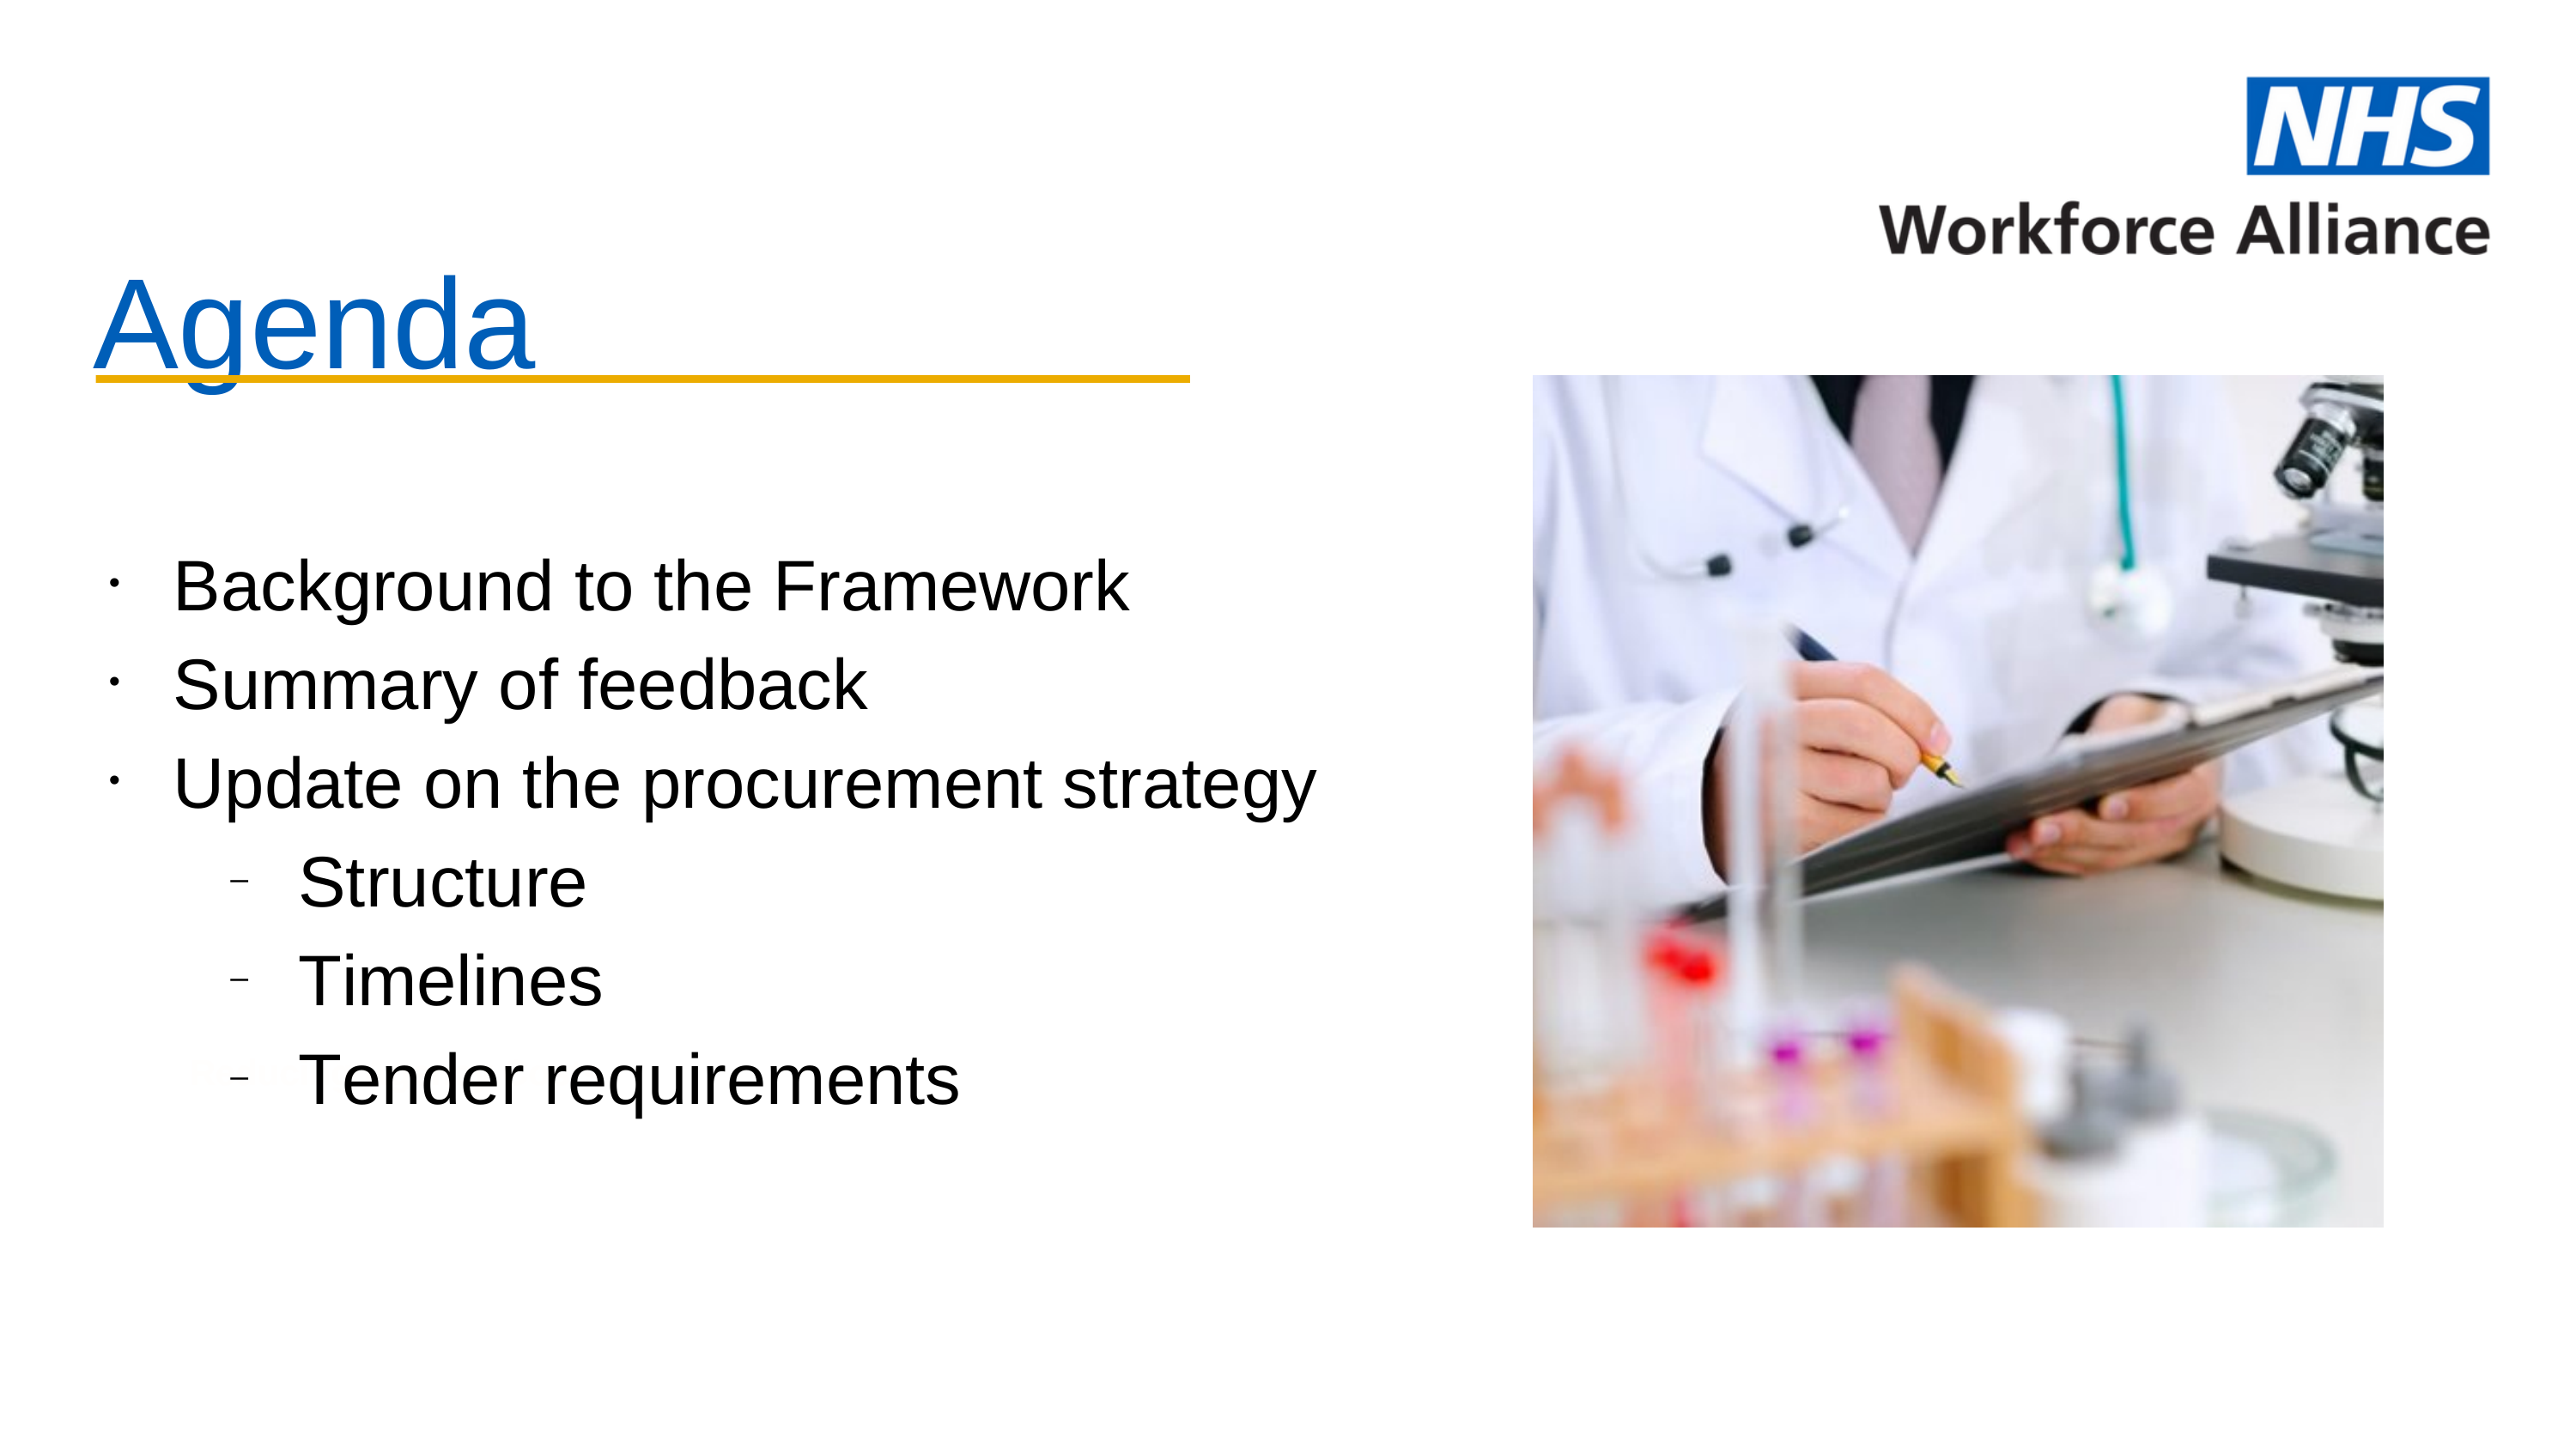

Agenda
# Background to the Framework
Summary of feedback
Update on the procurement strategy
Structure
Timelines
Tender requirements
Reducing Agency Costs
Lorem ipsum dolor sit amet, consectetur adipiscing elit, sed do eiusmod tempor incididunt ut labore